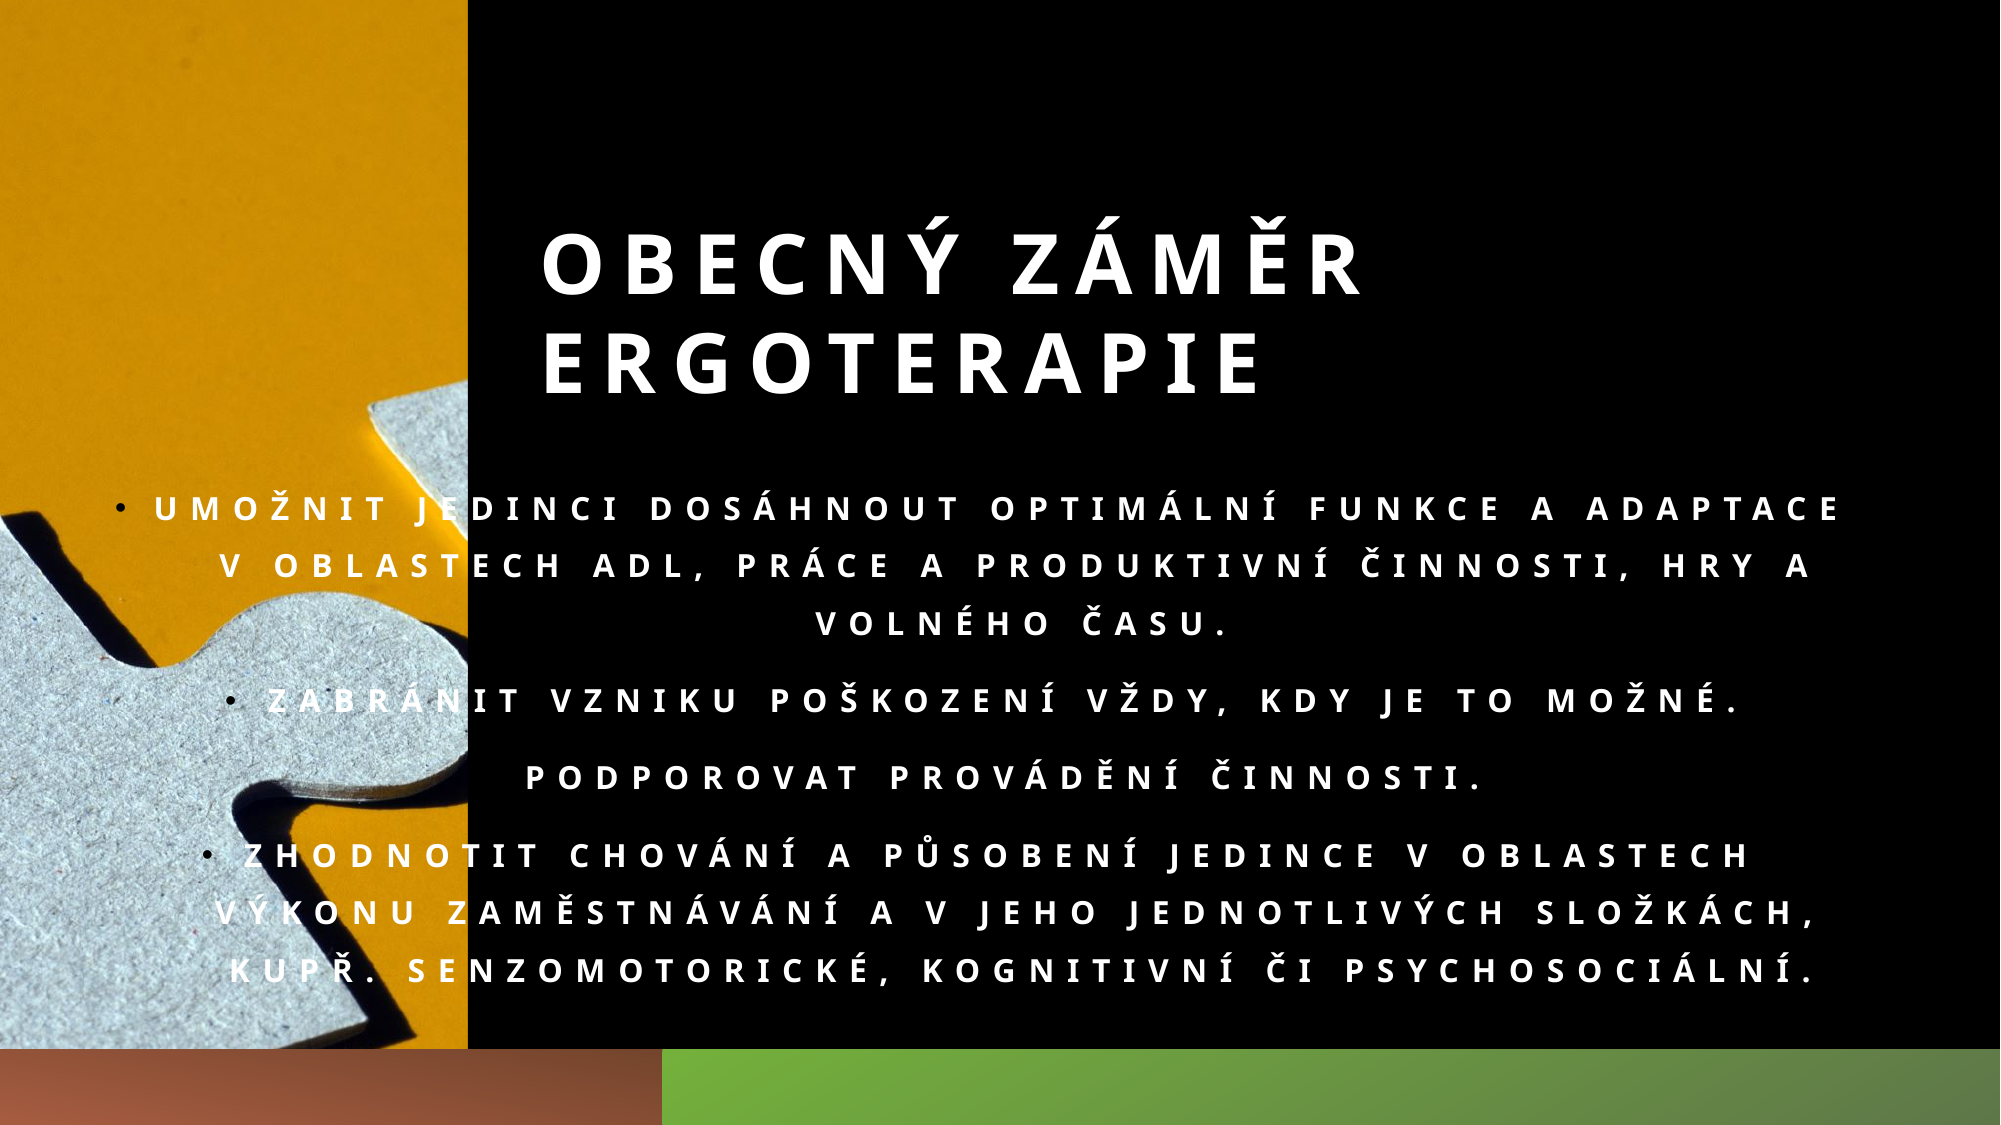

# Obecný záměr ergoterapie
Umožnit jedinci dosáhnout optimální funkce a adaptace v oblastech adl, práce a produktivní činnosti, hry a volného času.
Zabránit vzniku poškození vždy, kdy je to možné.
Podporovat provádění činnosti.
Zhodnotit chování a působení jedince v oblastech výkonu zaměstnávání a v jeho jednotlivých složkách, kupř. Senzomotorické, kognitivní či psychosociální.